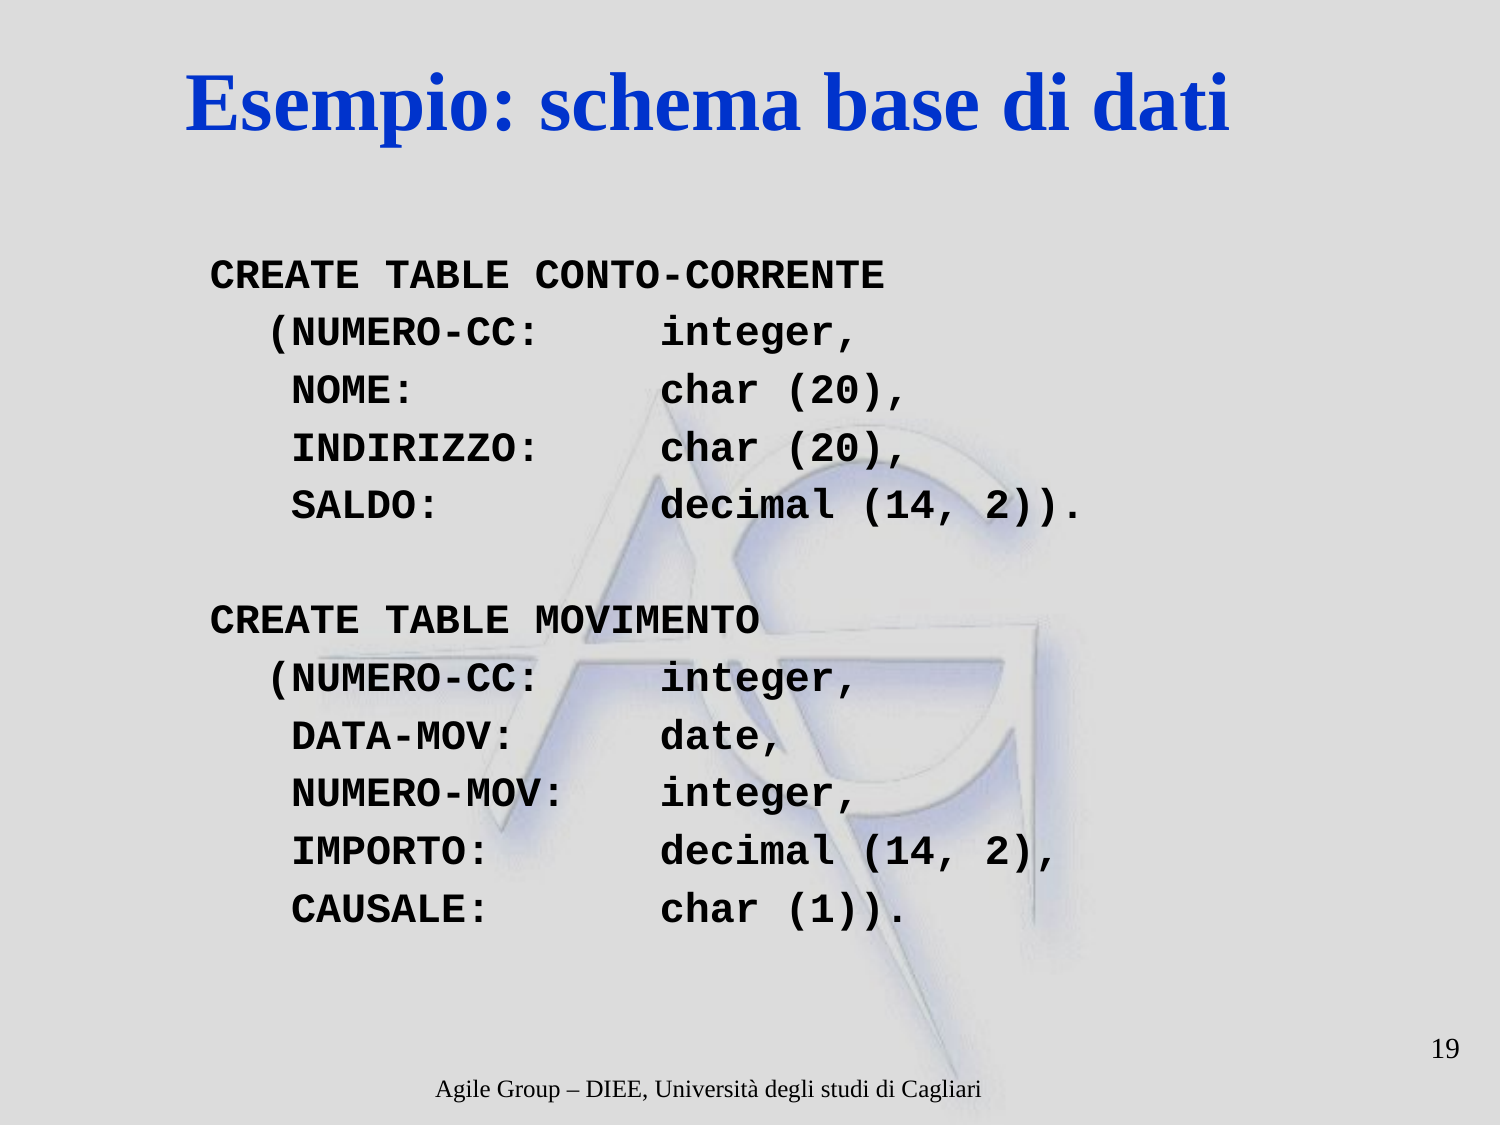

# Esempio: schema base di dati
CREATE TABLE CONTO-CORRENTE
	(NUMERO-CC:	integer,
	 NOME:		char (20),
	 INDIRIZZO:	char (20),
	 SALDO:		decimal (14, 2)).
CREATE TABLE MOVIMENTO
	(NUMERO-CC:	integer,
	 DATA-MOV:	date,
	 NUMERO-MOV:	integer,
	 IMPORTO:		decimal (14, 2),
	 CAUSALE:		char (1)).
19